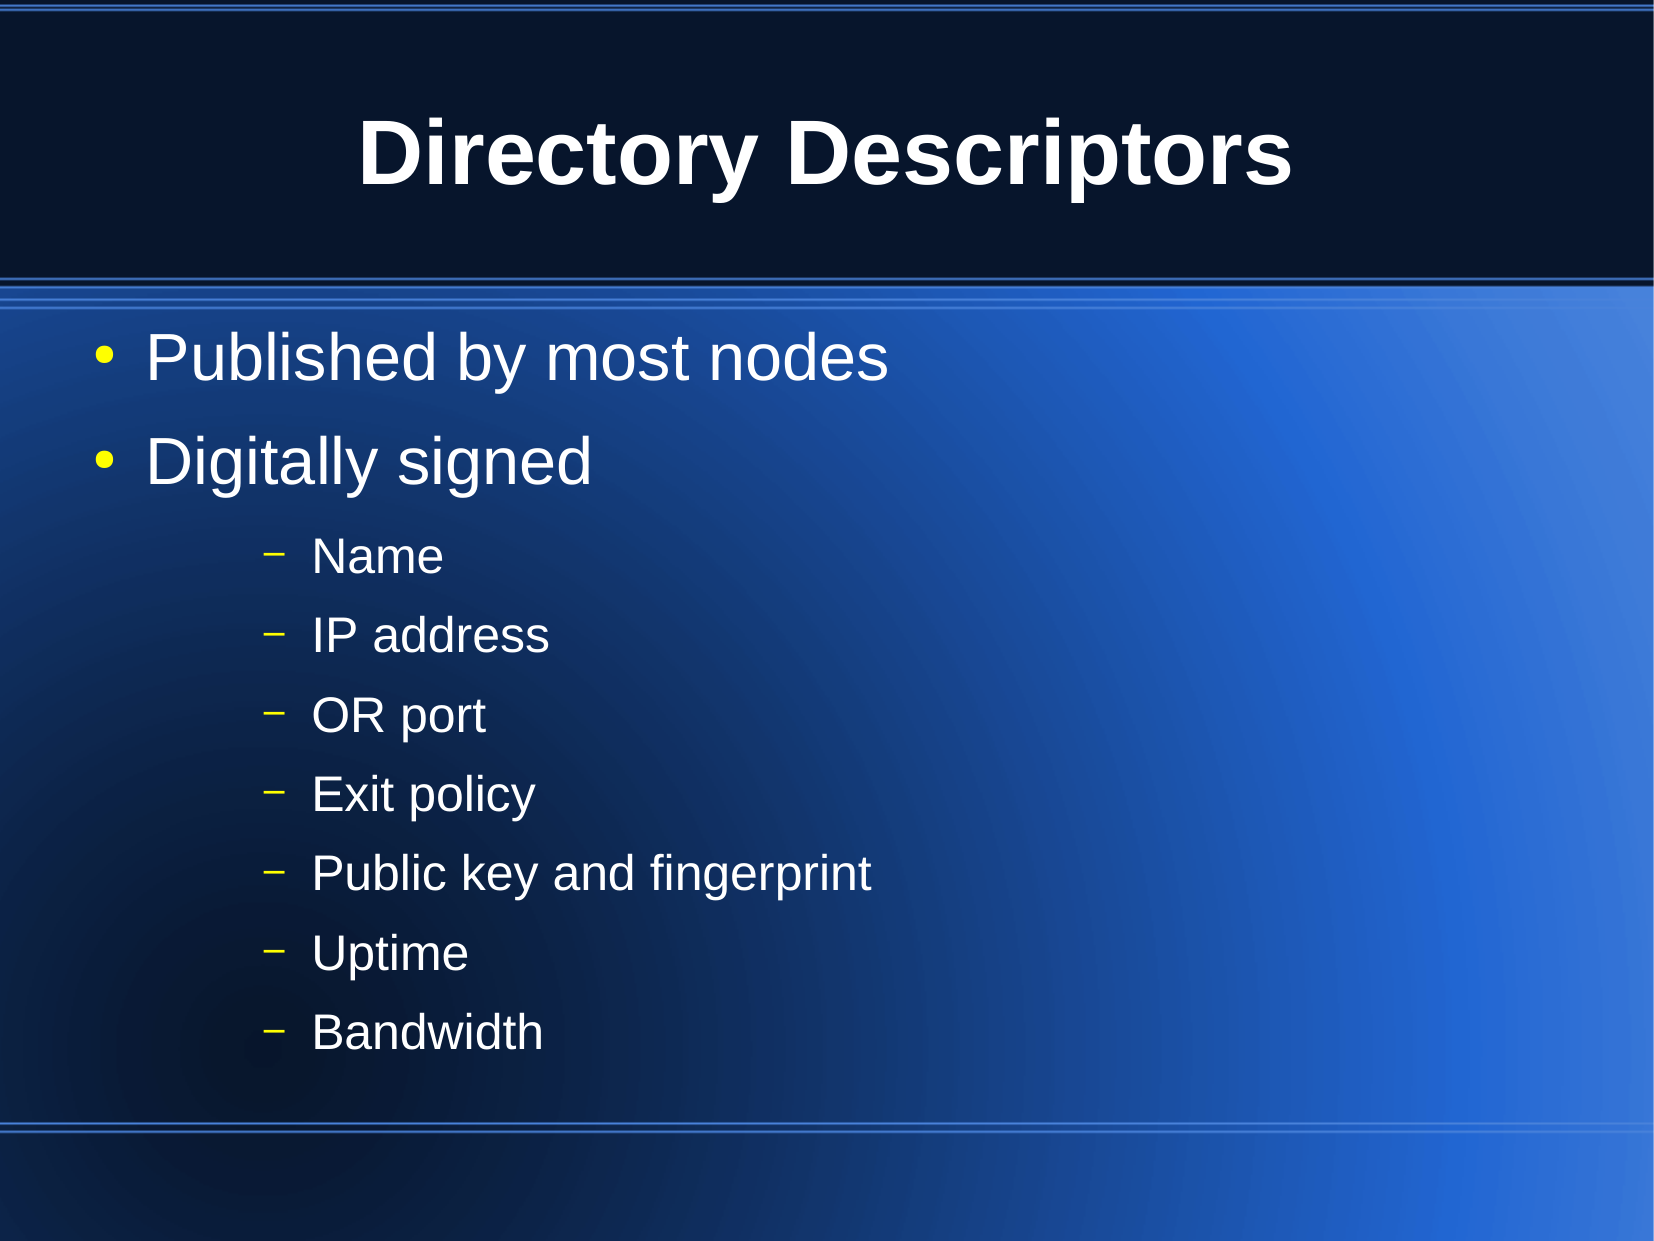

# Directory Descriptors
Published by most nodes
Digitally signed
Name
IP address
OR port
Exit policy
Public key and fingerprint
Uptime
Bandwidth